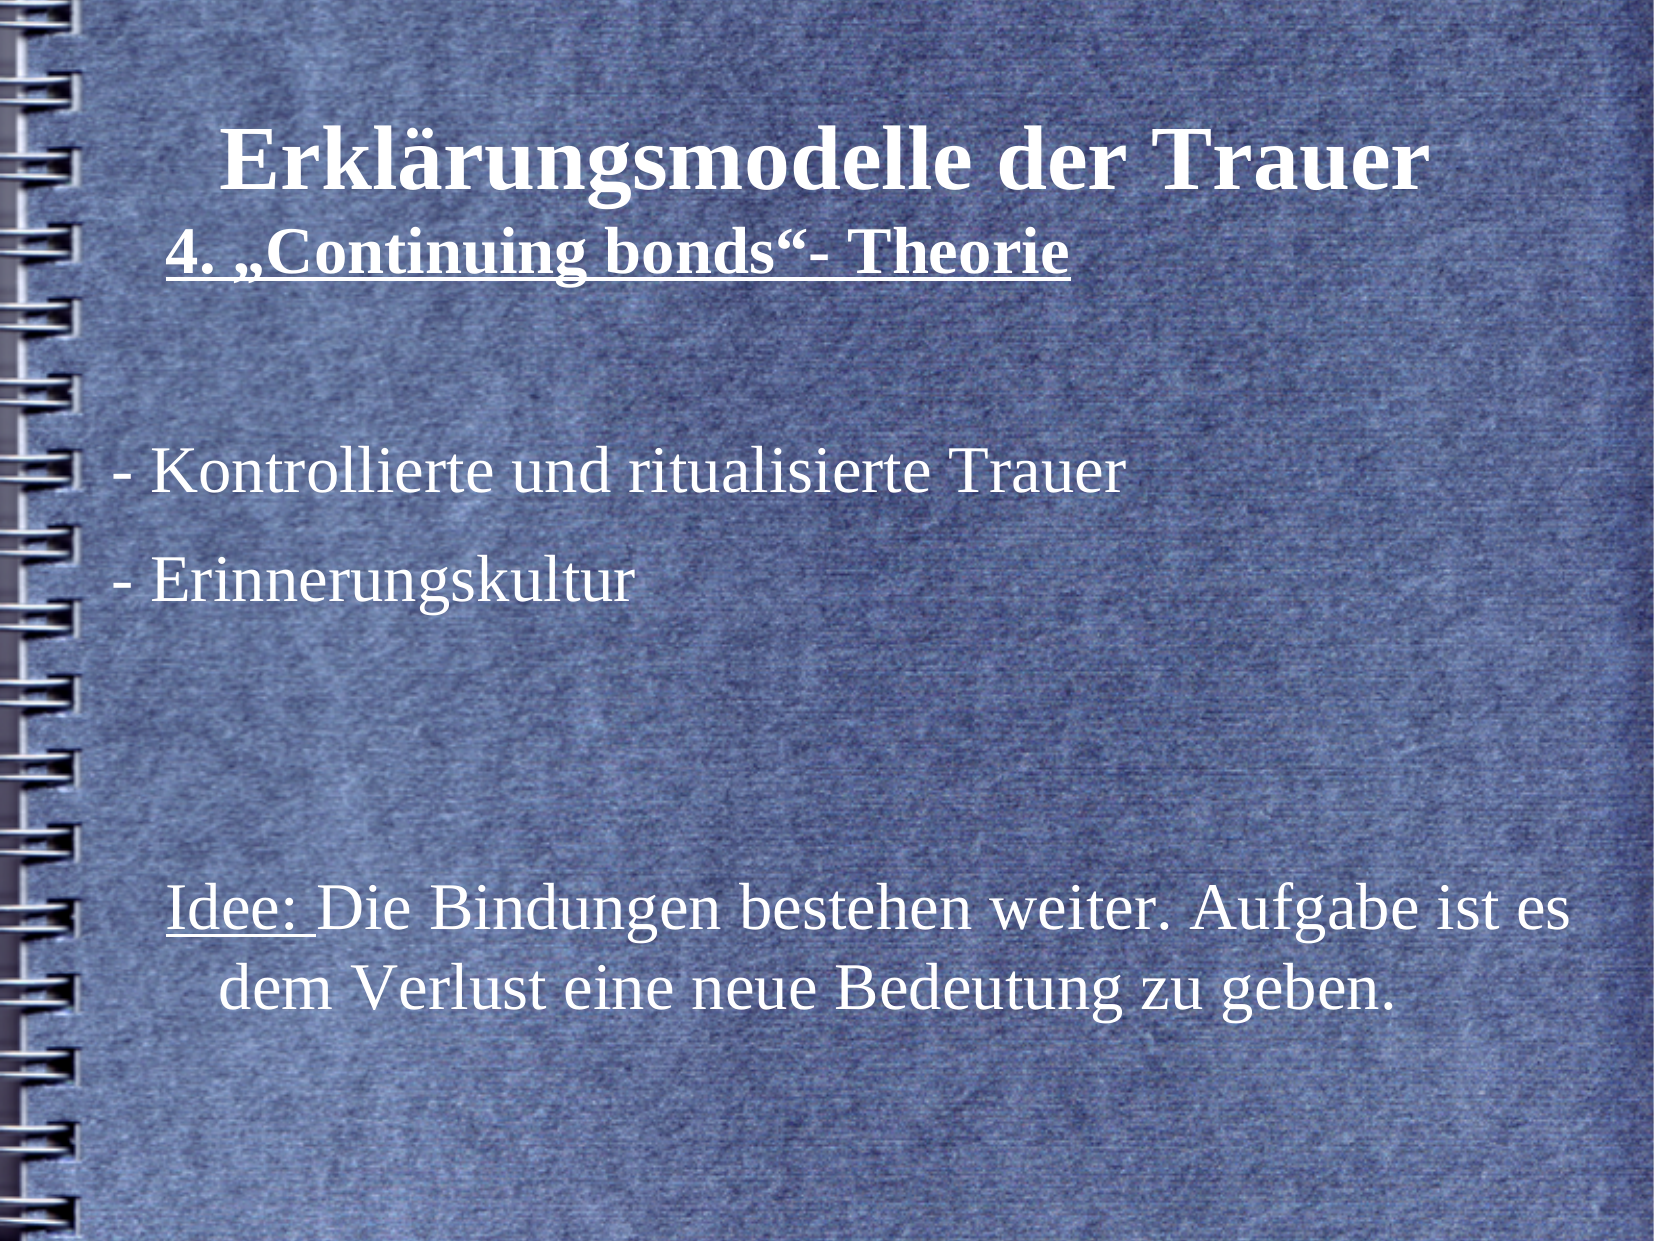

# Erklärungsmodelle der Trauer
4. „Continuing bonds“- Theorie
 - Kontrollierte und ritualisierte Trauer
 - Erinnerungskultur
Idee: Die Bindungen bestehen weiter. Aufgabe ist es dem Verlust eine neue Bedeutung zu geben.